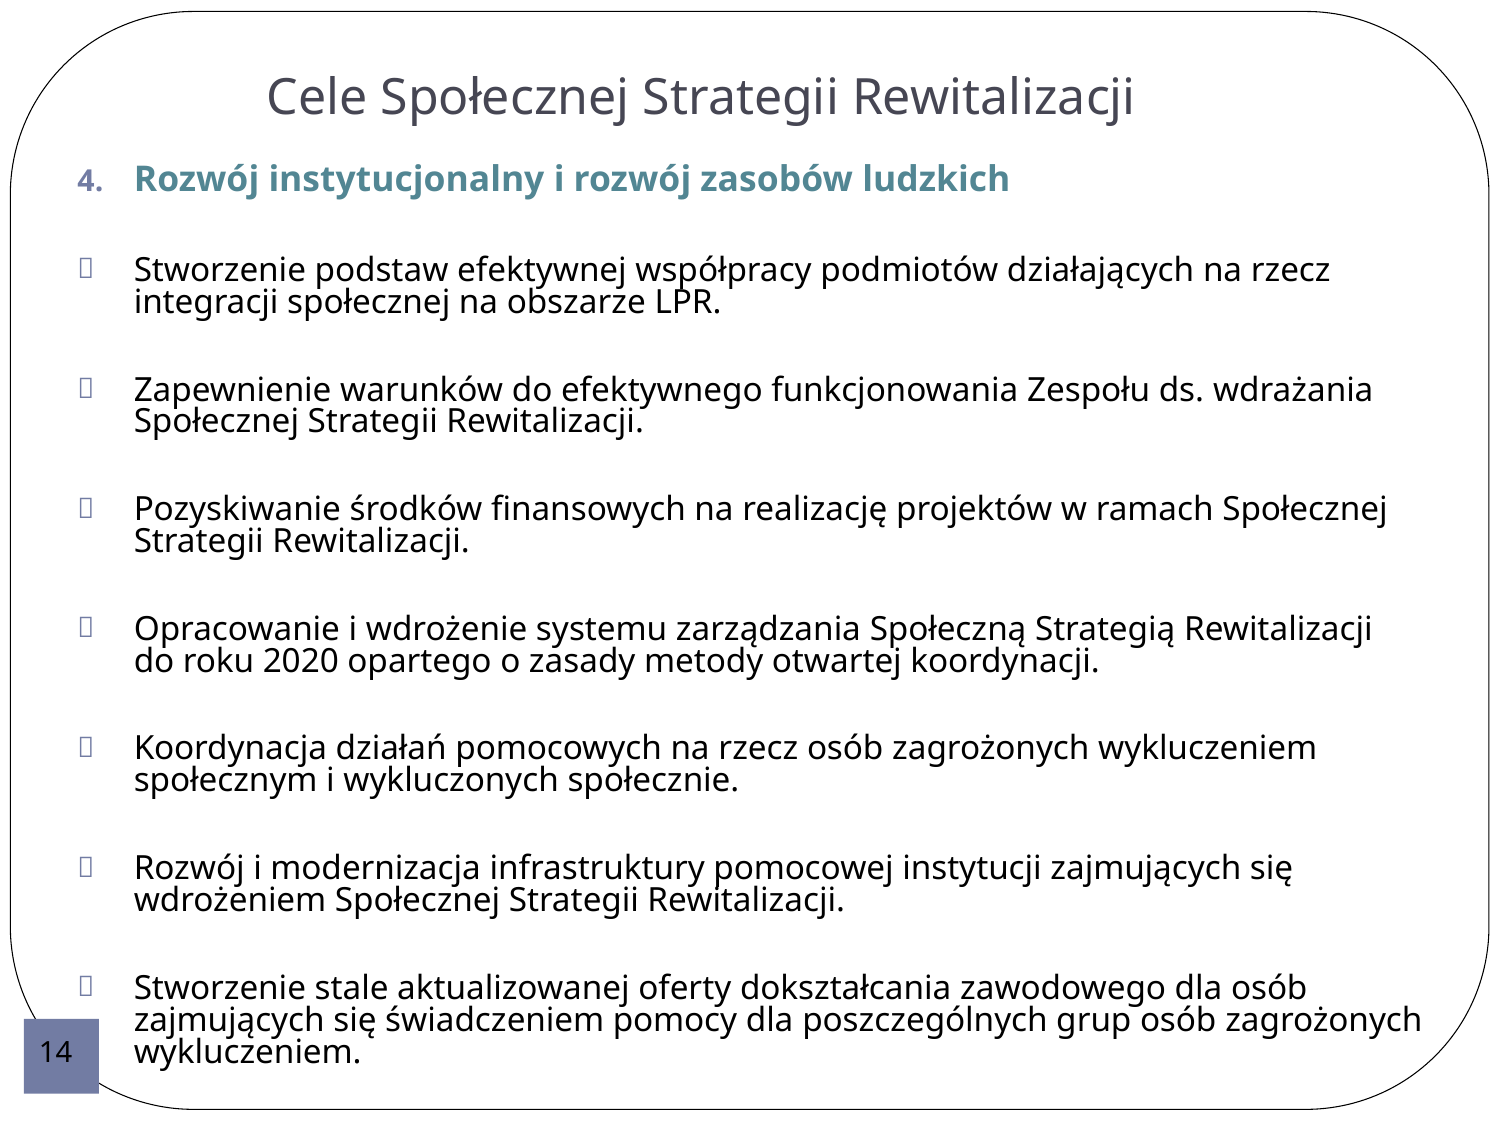

# Cele Społecznej Strategii Rewitalizacji
Rozwój instytucjonalny i rozwój zasobów ludzkich
Stworzenie podstaw efektywnej współpracy podmiotów działających na rzecz integracji społecznej na obszarze LPR.
Zapewnienie warunków do efektywnego funkcjonowania Zespołu ds. wdrażania Społecznej Strategii Rewitalizacji.
Pozyskiwanie środków finansowych na realizację projektów w ramach Społecznej Strategii Rewitalizacji.
Opracowanie i wdrożenie systemu zarządzania Społeczną Strategią Rewitalizacji
do roku 2020 opartego o zasady metody otwartej koordynacji.
Koordynacja działań pomocowych na rzecz osób zagrożonych wykluczeniem społecznym i wykluczonych społecznie.
Rozwój i modernizacja infrastruktury pomocowej instytucji zajmujących się wdrożeniem Społecznej Strategii Rewitalizacji.
Stworzenie stale aktualizowanej oferty dokształcania zawodowego dla osób zajmujących się świadczeniem pomocy dla poszczególnych grup osób zagrożonych wykluczeniem.